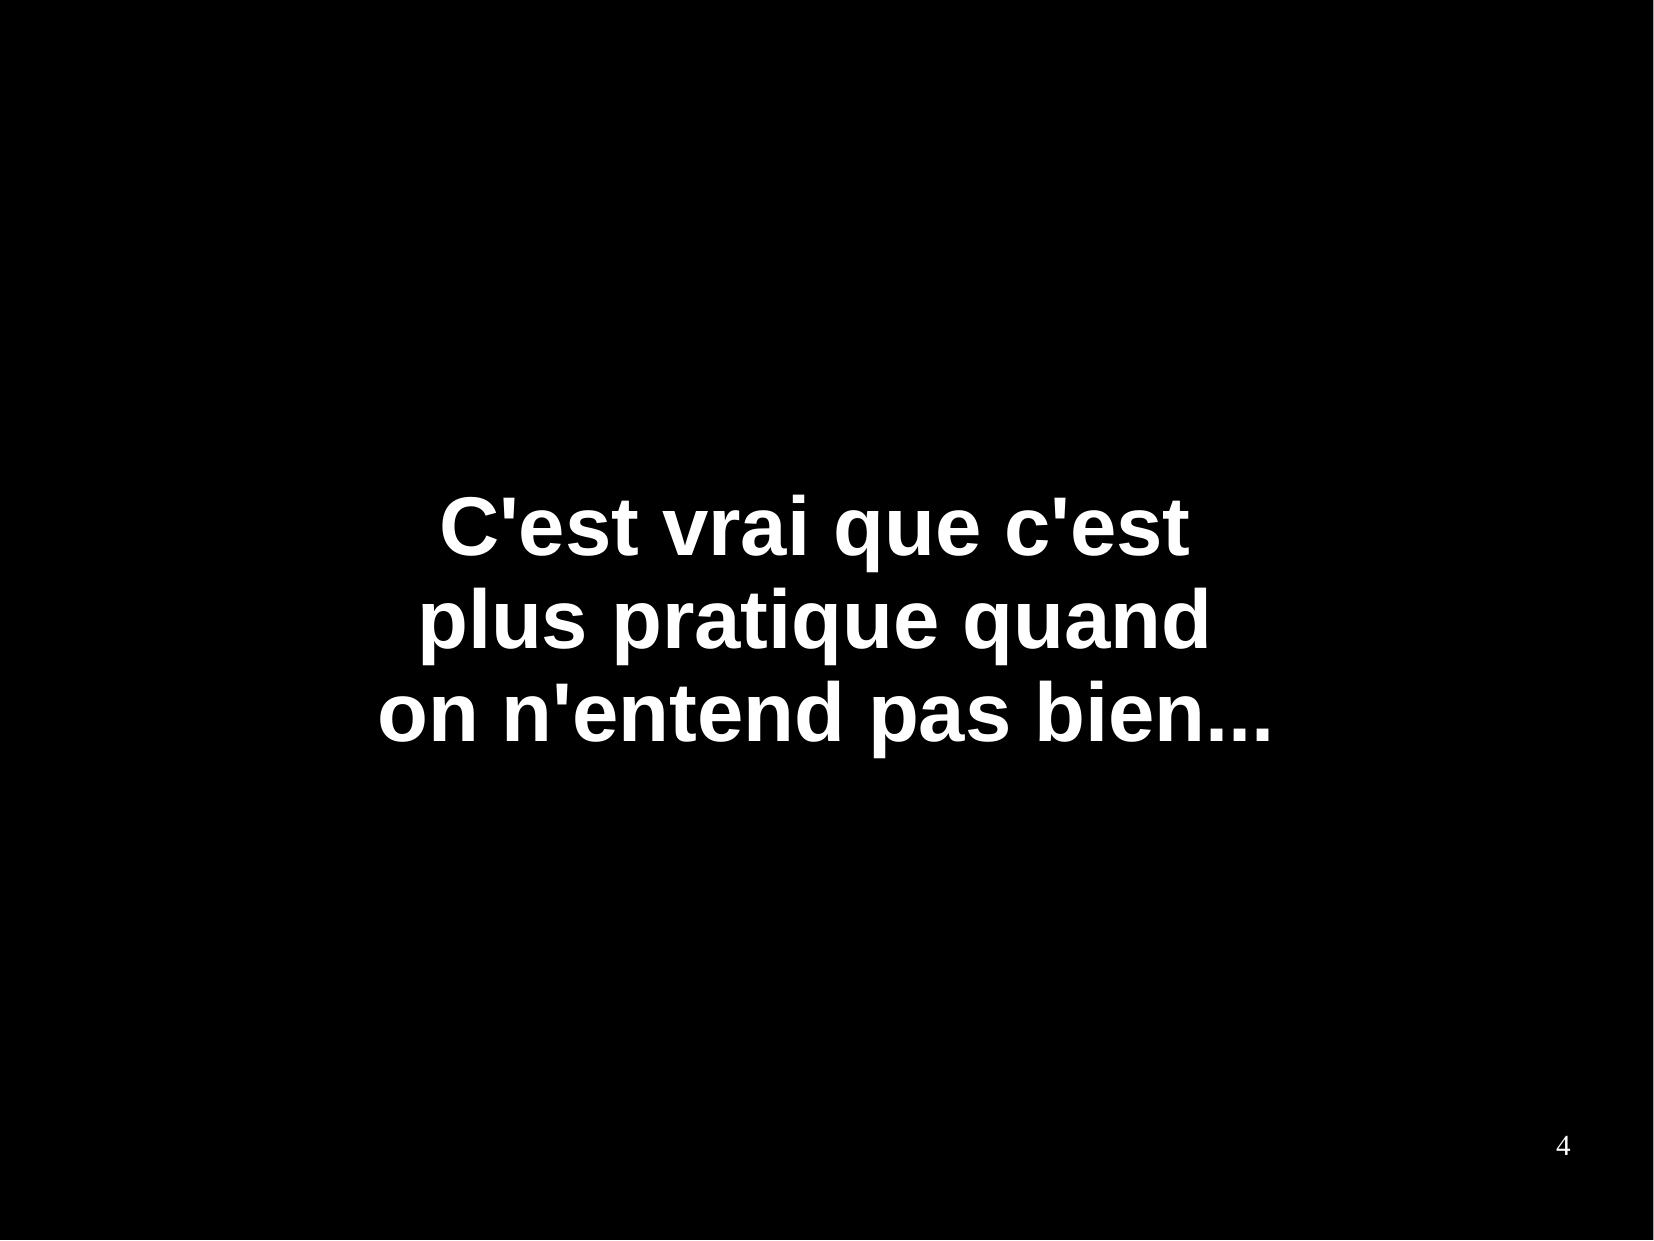

C'est vrai que c'est
plus pratique quand
on n'entend pas bien...
4